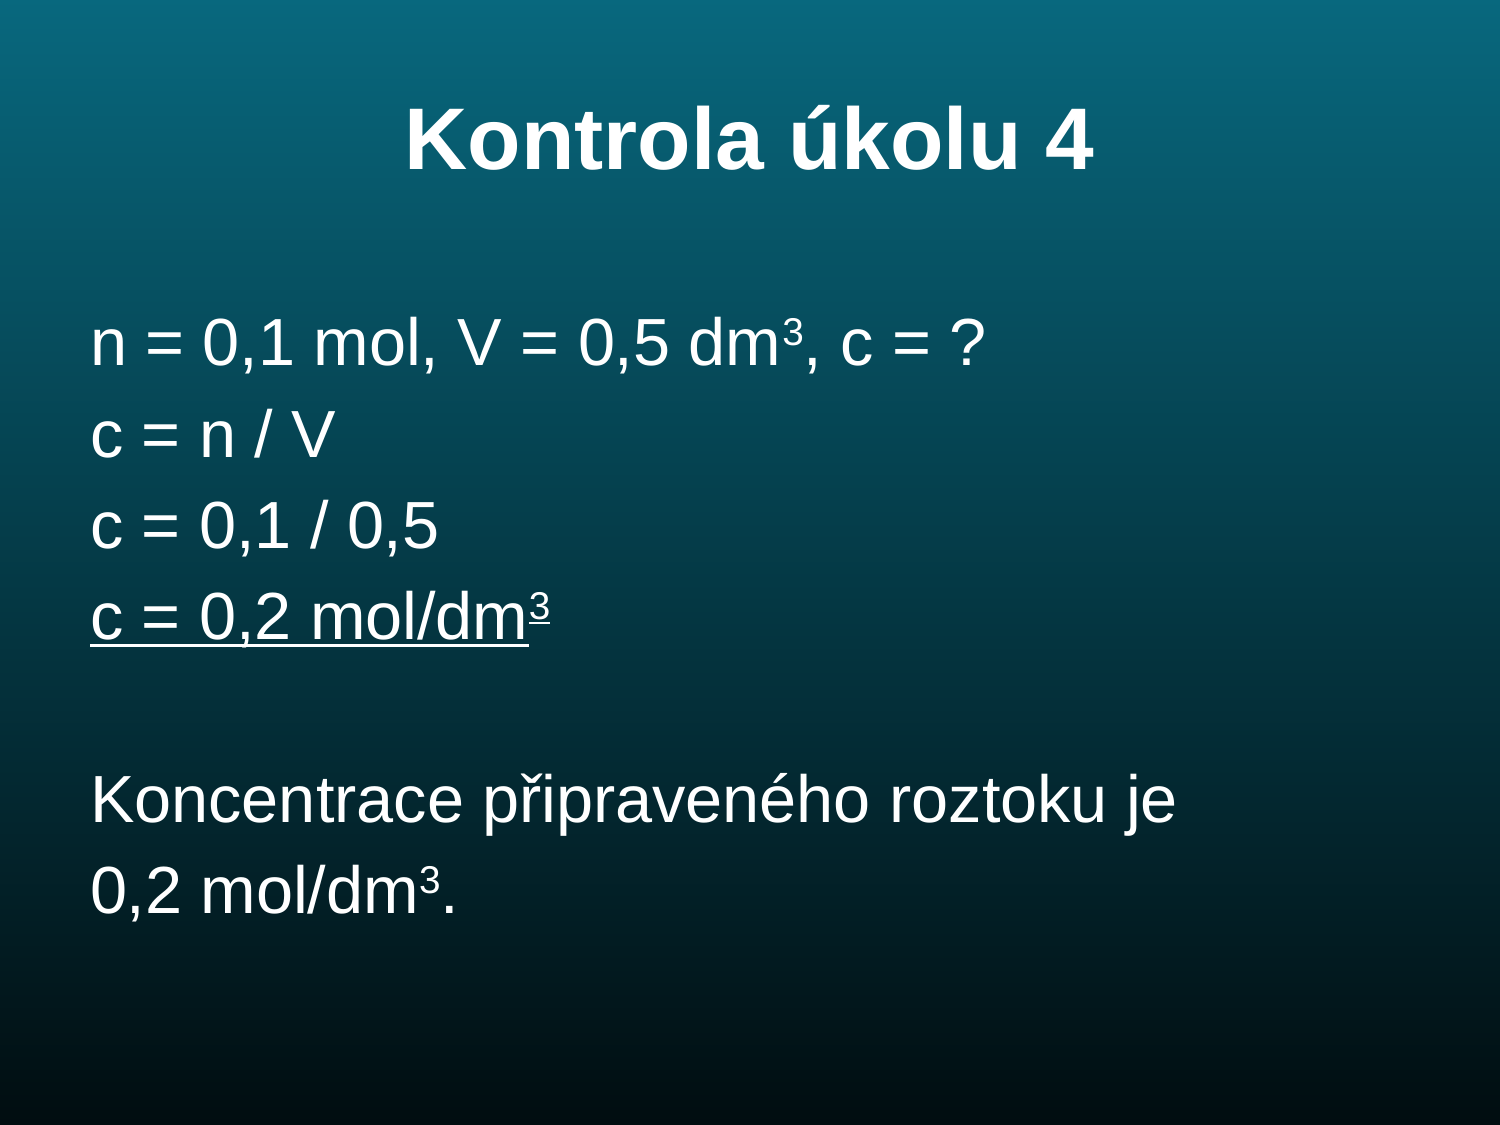

# Kontrola úkolu 4
n = 0,1 mol, V = 0,5 dm3, c = ?
c = n / V
c = 0,1 / 0,5
c = 0,2 mol/dm3
Koncentrace připraveného roztoku je
0,2 mol/dm3.